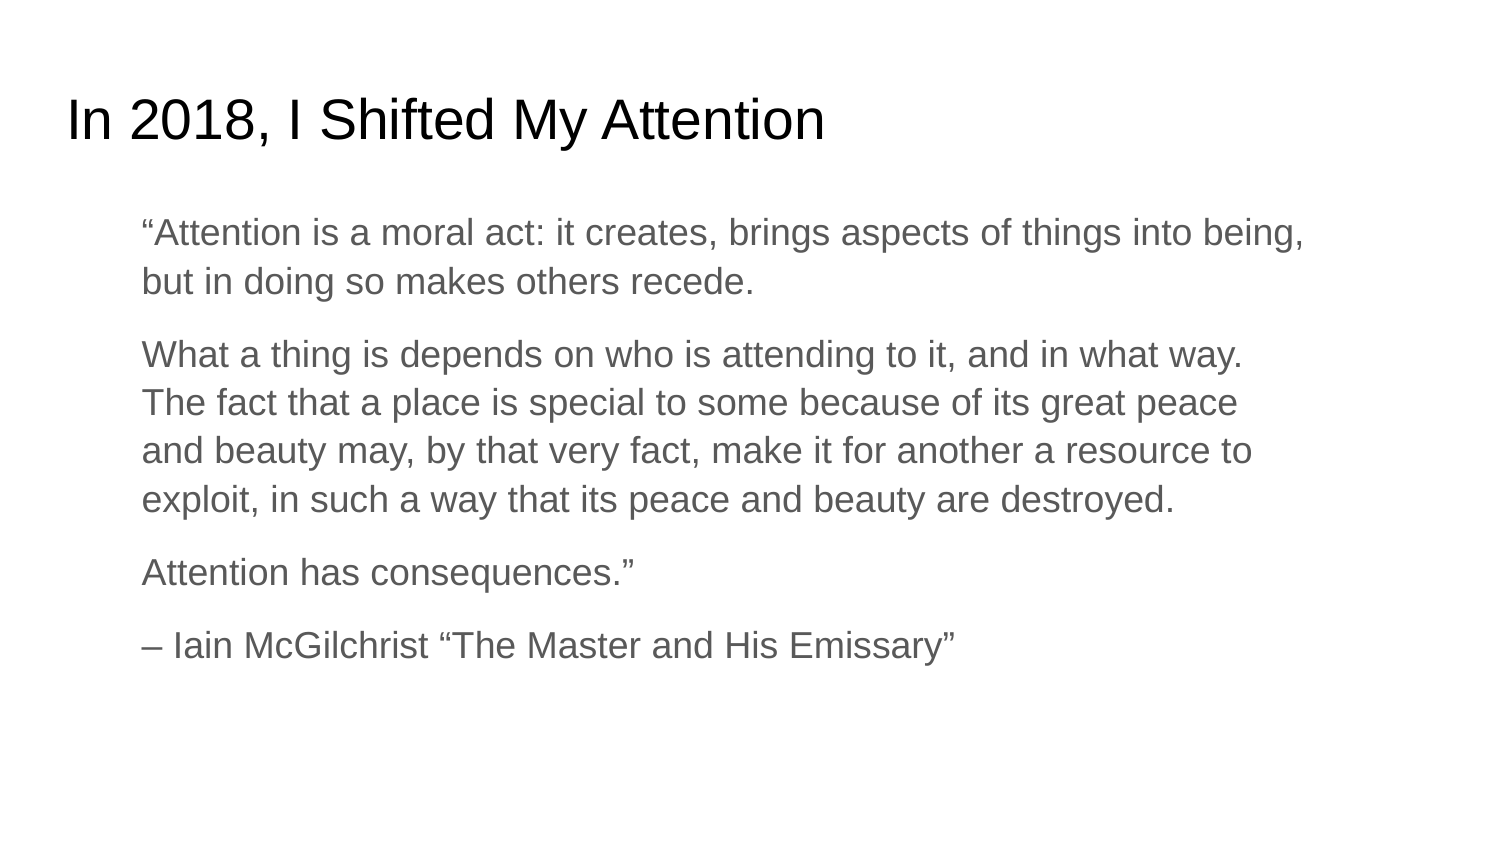

# In 2018, I Shifted My Attention
“Attention is a moral act: it creates, brings aspects of things into being, but in doing so makes others recede.
What a thing is depends on who is attending to it, and in what way. The fact that a place is special to some because of its great peace and beauty may, by that very fact, make it for another a resource to exploit, in such a way that its peace and beauty are destroyed.
Attention has consequences.”
– Iain McGilchrist “The Master and His Emissary”